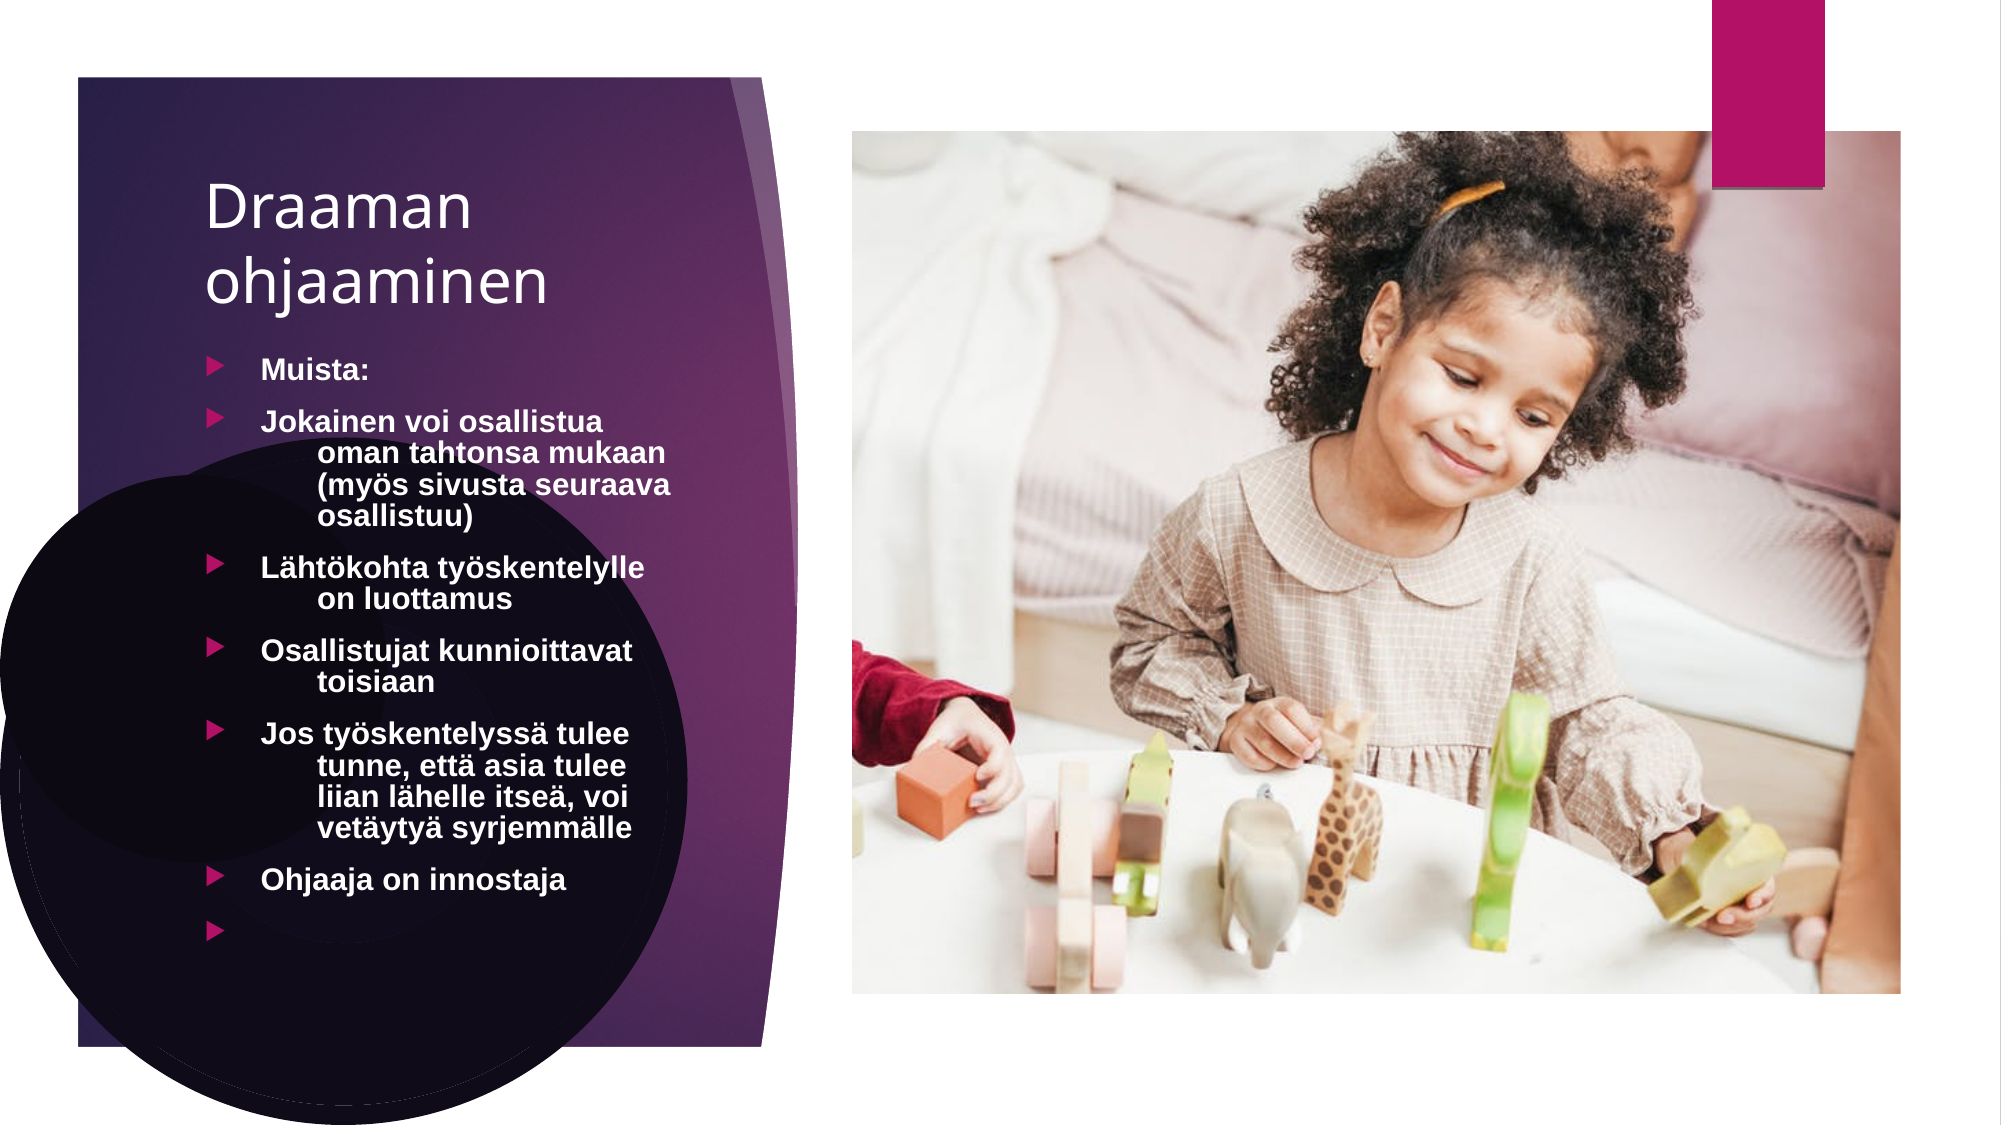

# Draaman ohjaaminen
Muista:
Jokainen voi osallistua oman tahtonsa mukaan (myös sivusta seuraava osallistuu)
Lähtökohta työskentelylle on luottamus
Osallistujat kunnioittavat toisiaan
Jos työskentelyssä tulee tunne, että asia tulee liian lähelle itseä, voi vetäytyä syrjemmälle
Ohjaaja on innostaja